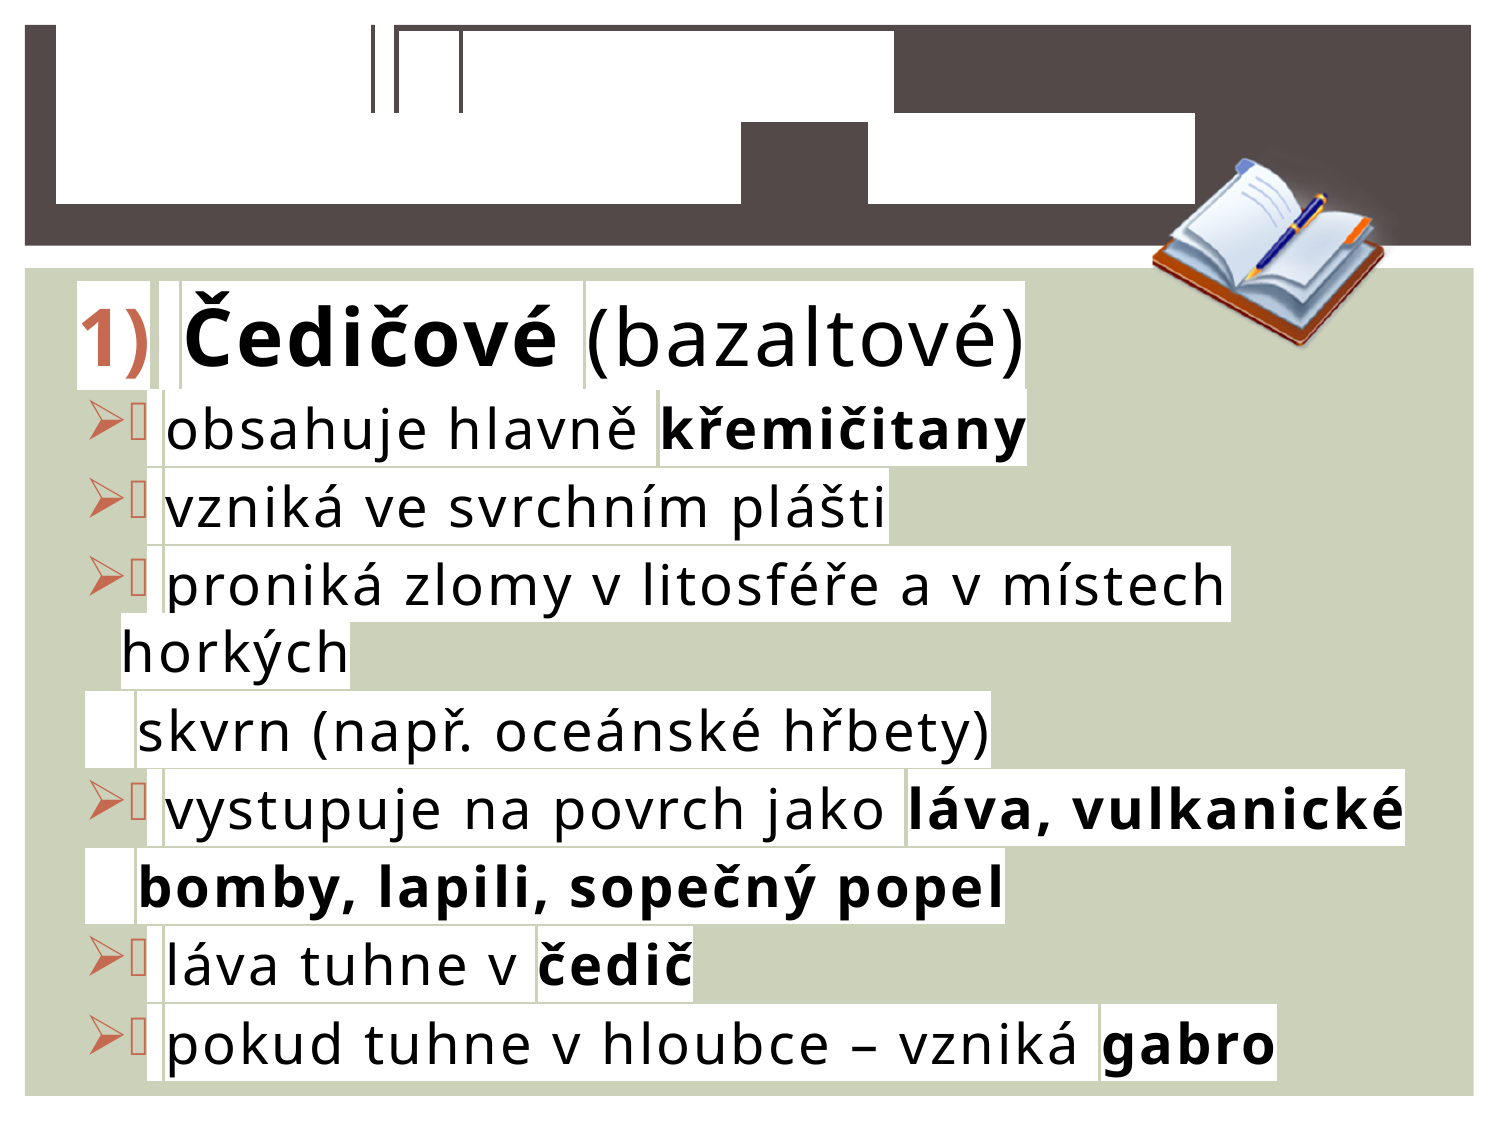

Magma = roztavená horninotvorná 		 hmota
# Čedičové (bazaltové)
 obsahuje hlavně křemičitany
 vzniká ve svrchním plášti
 proniká zlomy v litosféře a v místech horkých
 skvrn (např. oceánské hřbety)
 vystupuje na povrch jako láva, vulkanické
 bomby, lapili, sopečný popel
 láva tuhne v čedič
 pokud tuhne v hloubce – vzniká gabro